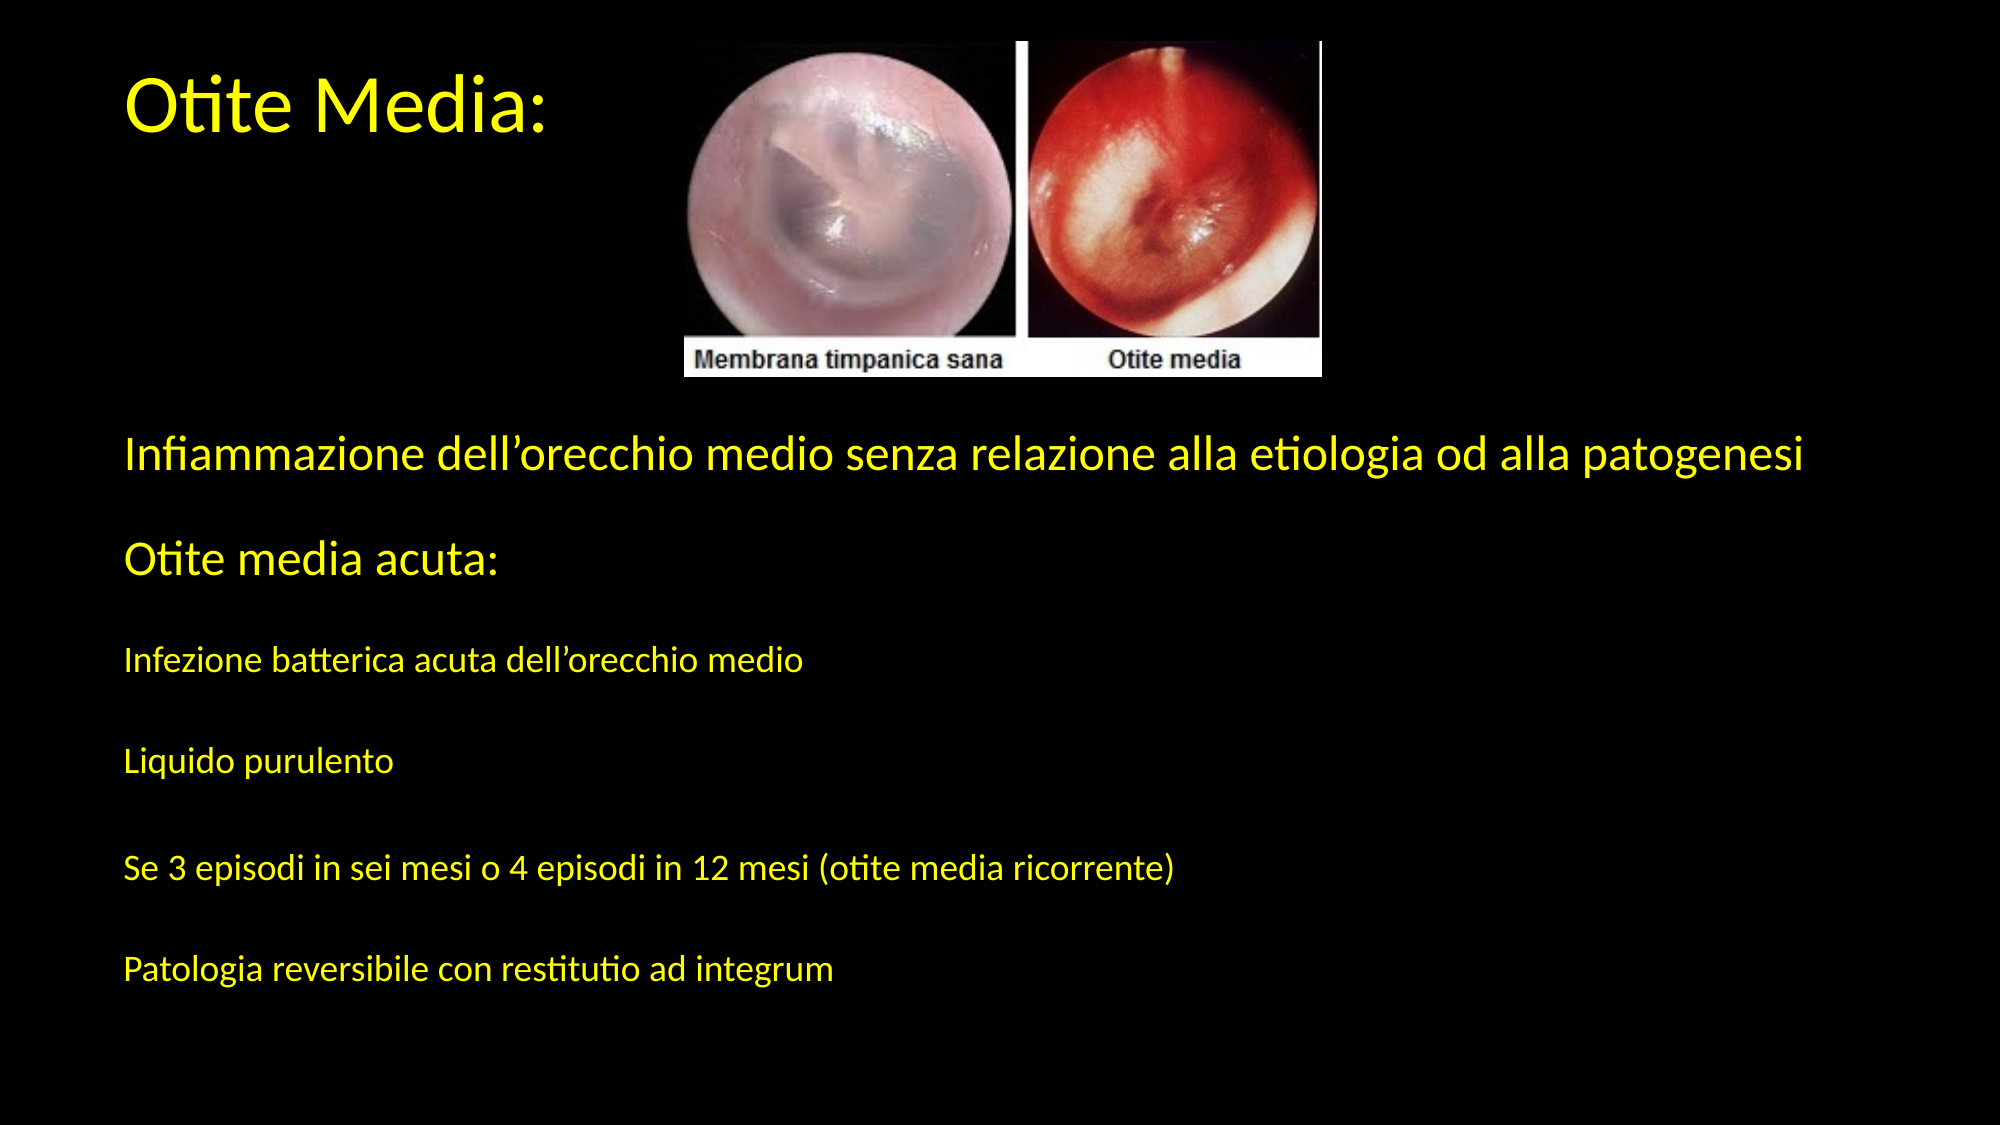

Otite Media:
Infiammazione dell’orecchio medio senza relazione alla etiologia od alla patogenesi
Otite media acuta:
Infezione batterica acuta dell’orecchio medio
Liquido purulento
Se 3 episodi in sei mesi o 4 episodi in 12 mesi (otite media ricorrente)‏
Patologia reversibile con restitutio ad integrum